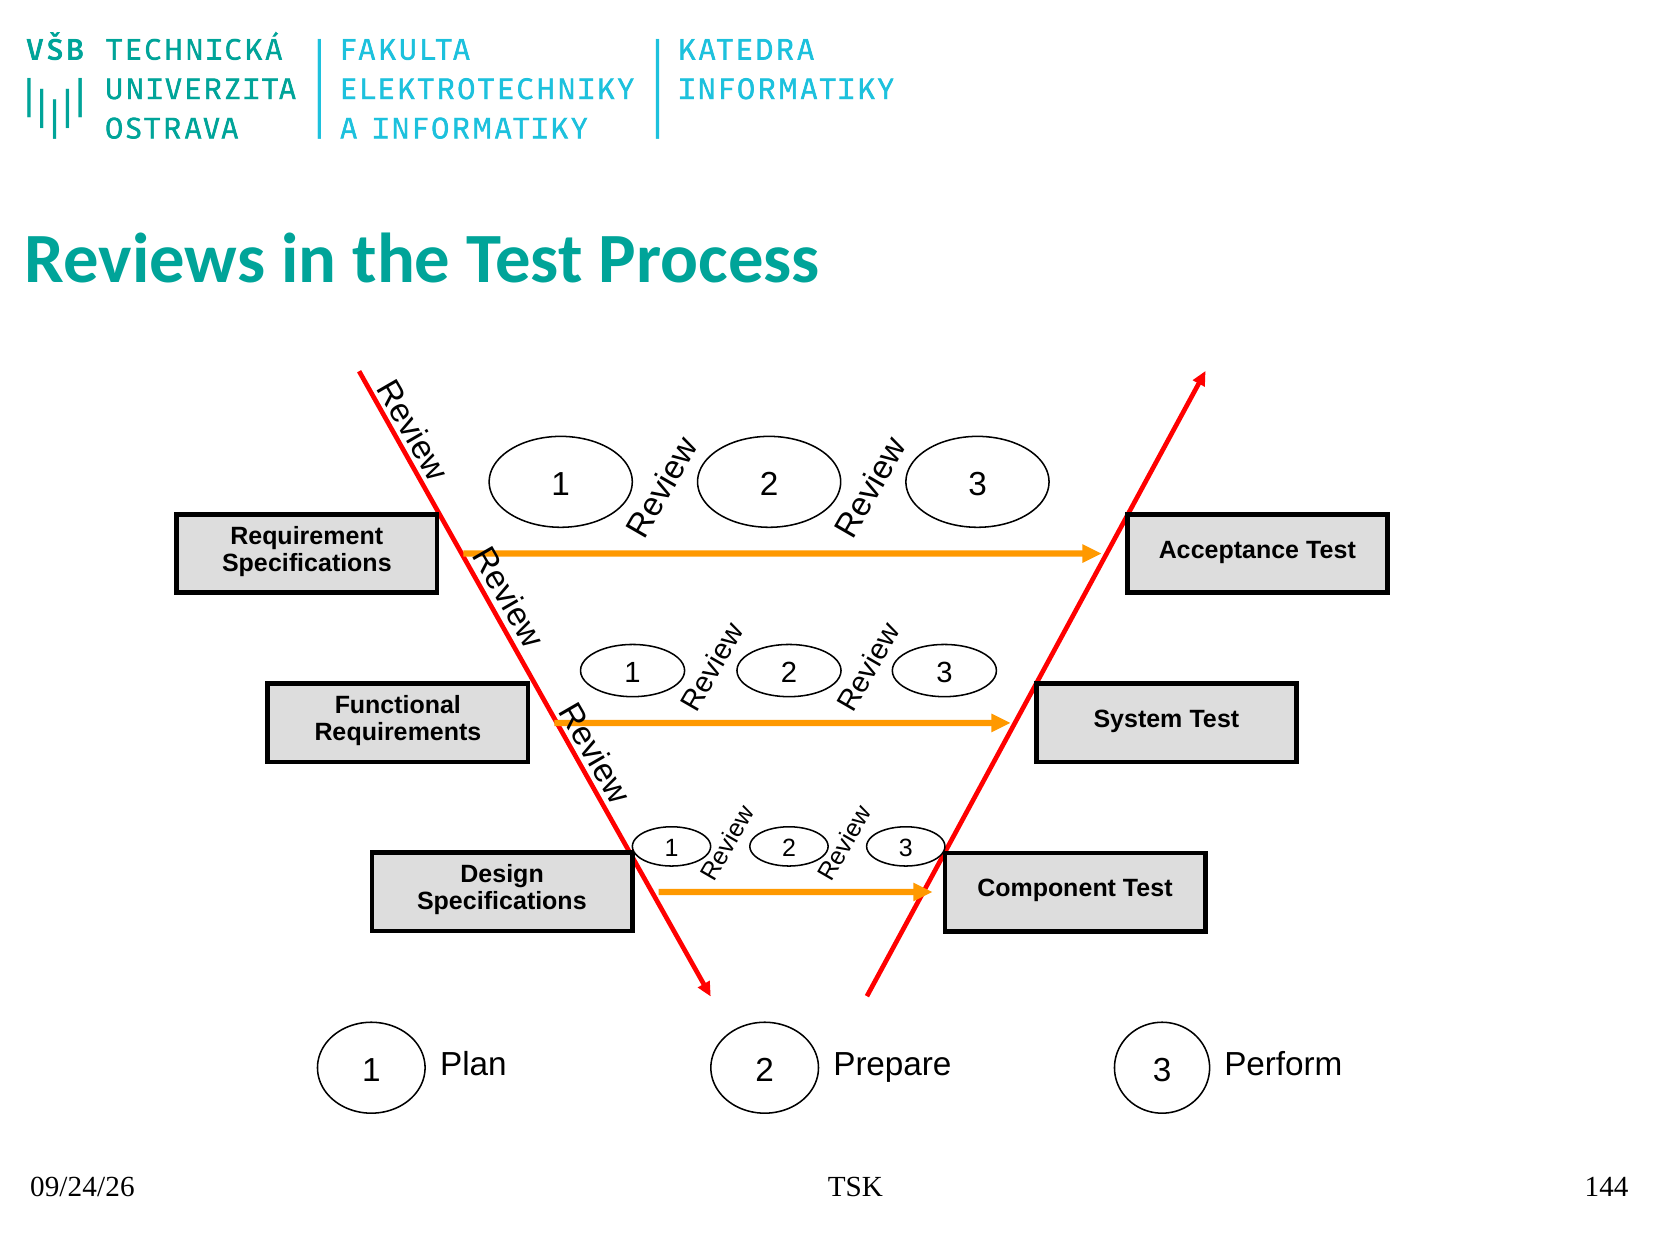

# Reviews in the Test Process
1
2
3
Review
Review
Review
Requirement
Specifications
Acceptance Test
Review
Review
Review
1
2
3
Functional
Requirements
System Test
Review
Review
Review
1
2
3
Design
Specifications
Component Test
1
2
3
Plan
Prepare
Perform
TSK
144